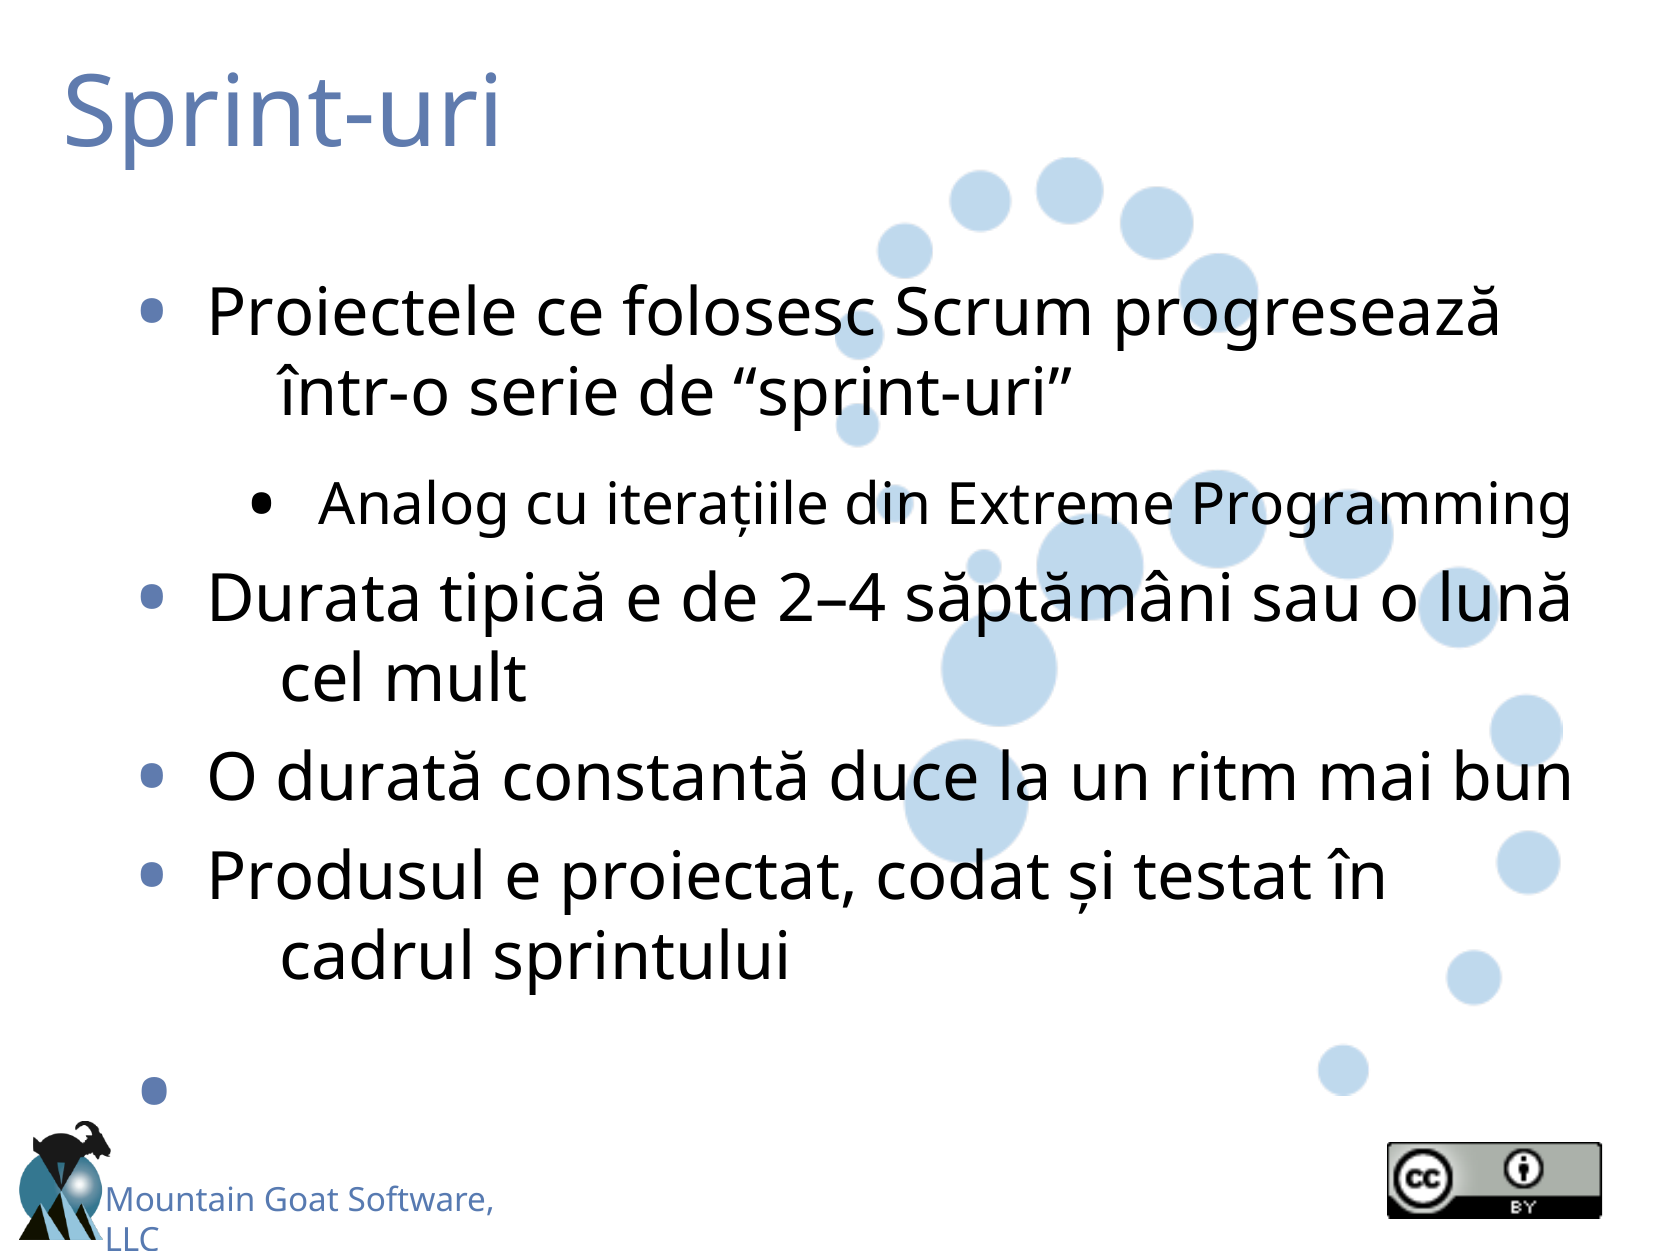

# Sprint-uri
Proiectele ce folosesc Scrum progresează într-o serie de “sprint-uri”
Analog cu iterațiile din Extreme Programming
Durata tipică e de 2–4 săptămâni sau o lună cel mult
O durată constantă duce la un ritm mai bun
Produsul e proiectat, codat și testat în cadrul sprintului